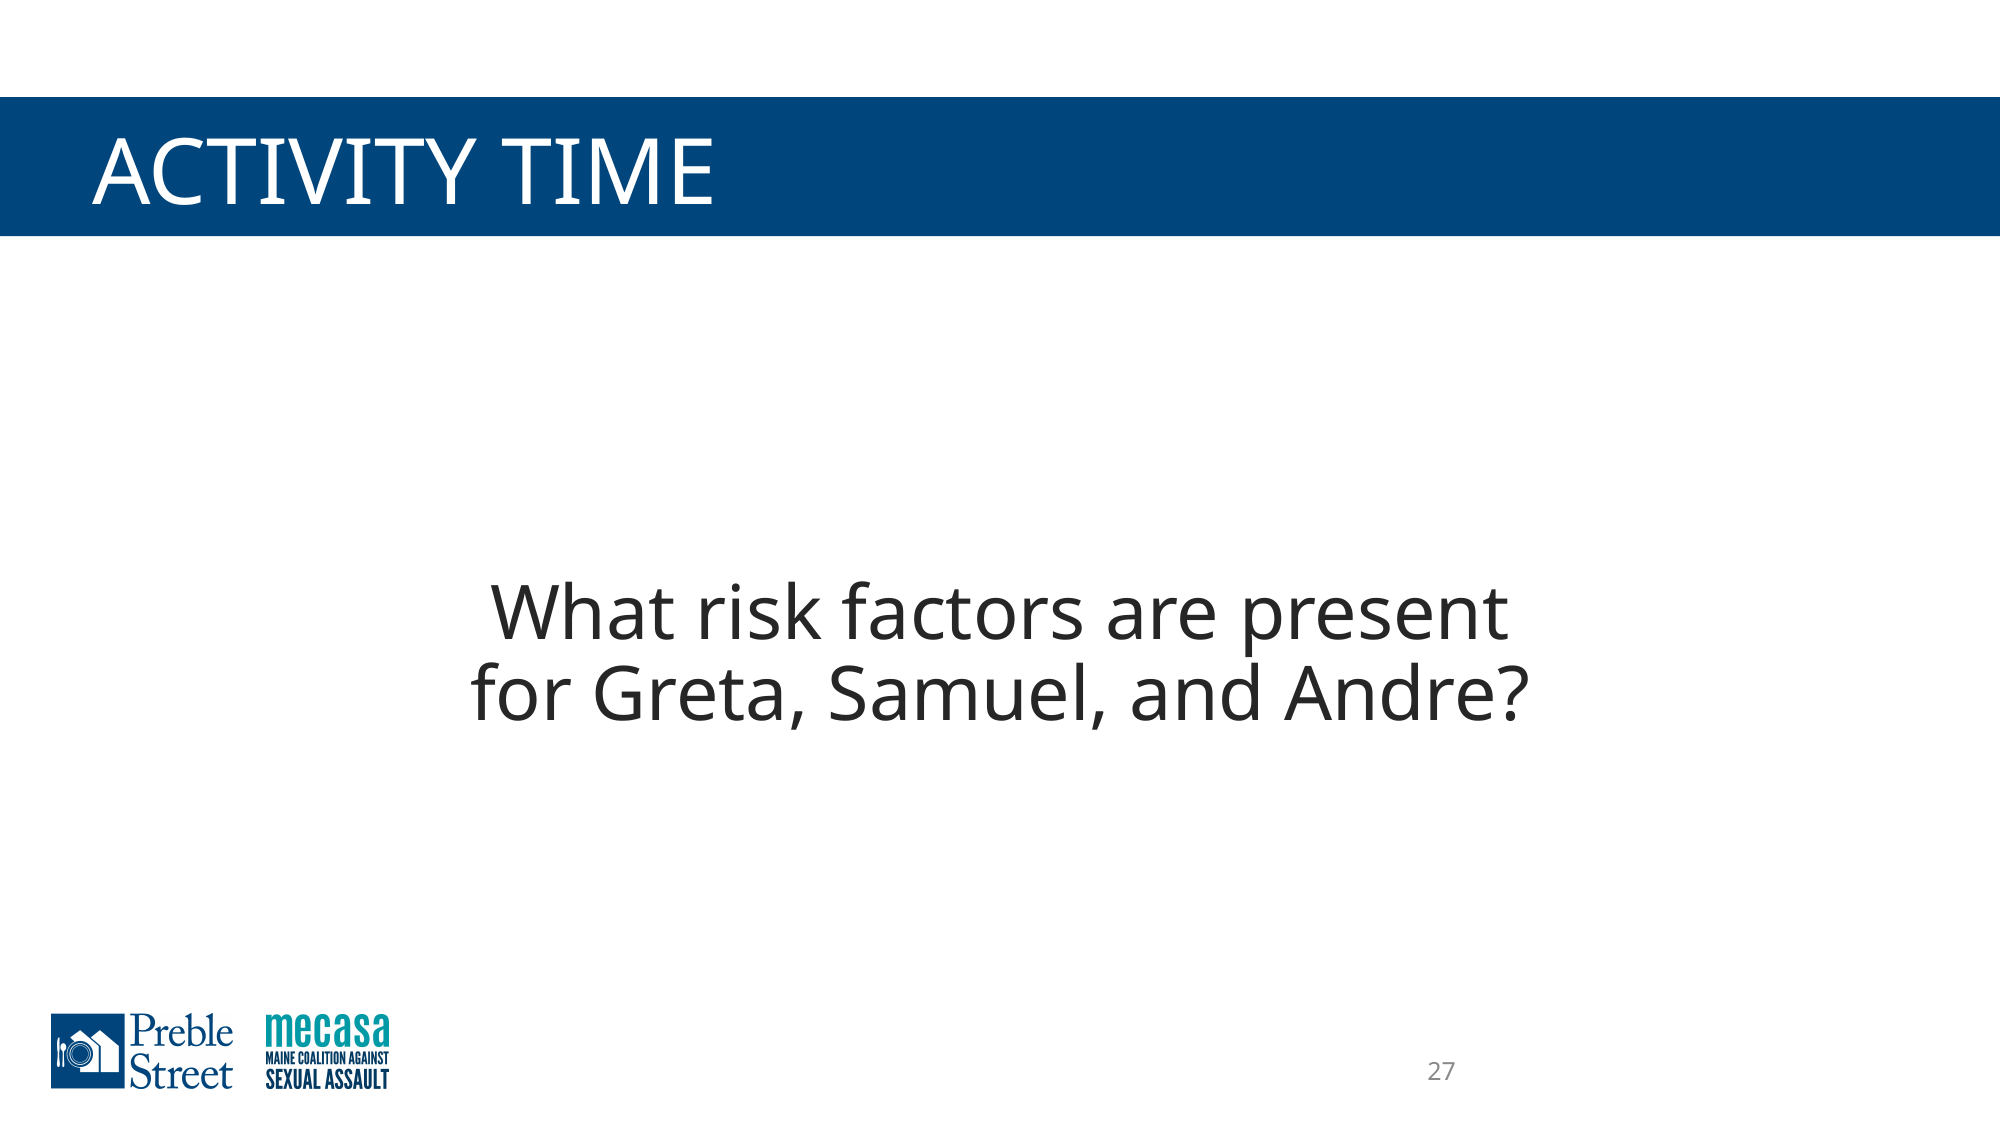

ACTIVITY TIME
# What risk factors are present for Greta, Samuel, and Andre?
27